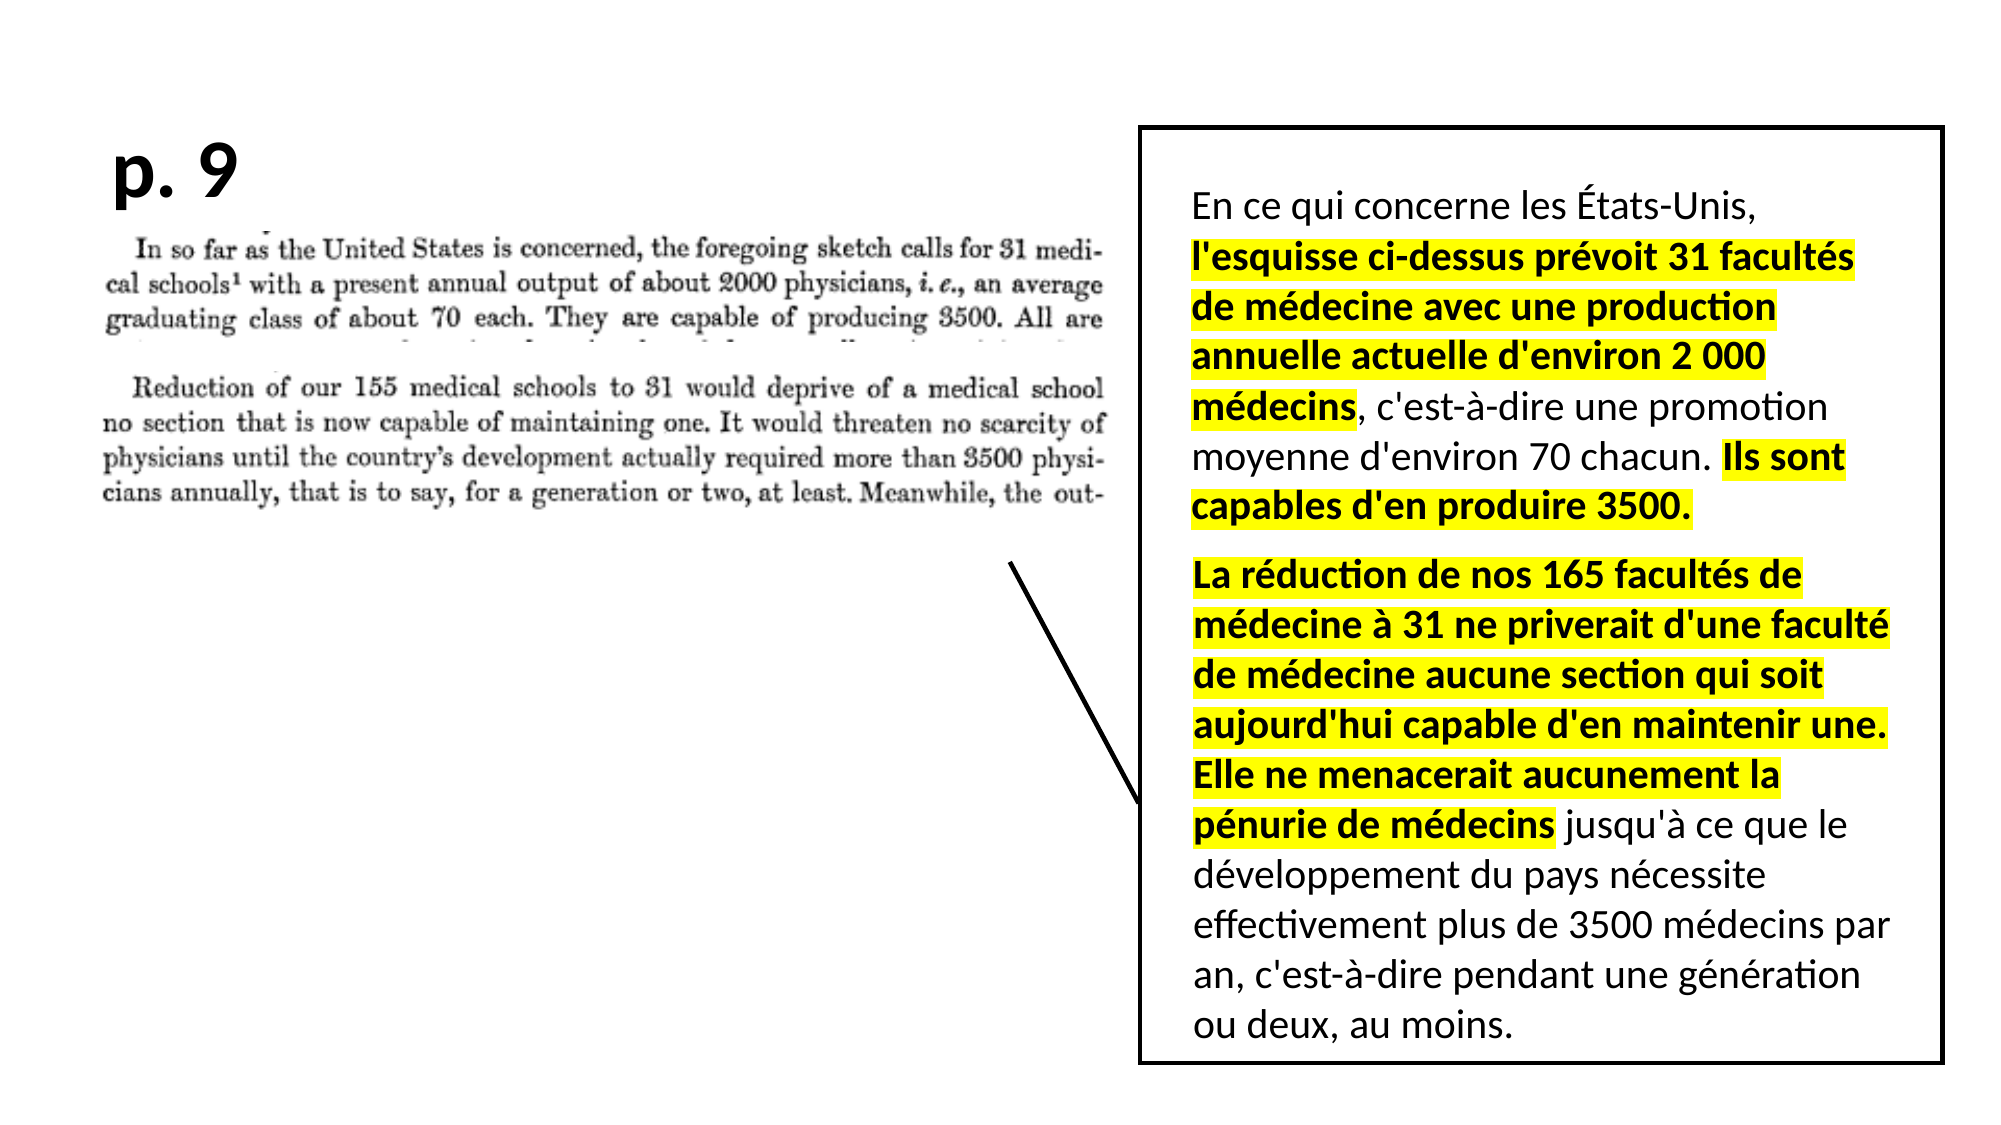

# p. 9
En ce qui concerne les États-Unis, l'esquisse ci-dessus prévoit 31 facultés de médecine avec une production annuelle actuelle d'environ 2 000 médecins, c'est-à-dire une promotion moyenne d'environ 70 chacun. Ils sont capables d'en produire 3500.
La réduction de nos 165 facultés de médecine à 31 ne priverait d'une faculté de médecine aucune section qui soit aujourd'hui capable d'en maintenir une. Elle ne menacerait aucunement la pénurie de médecins jusqu'à ce que le développement du pays nécessite effectivement plus de 3500 médecins par an, c'est-à-dire pendant une génération ou deux, au moins.